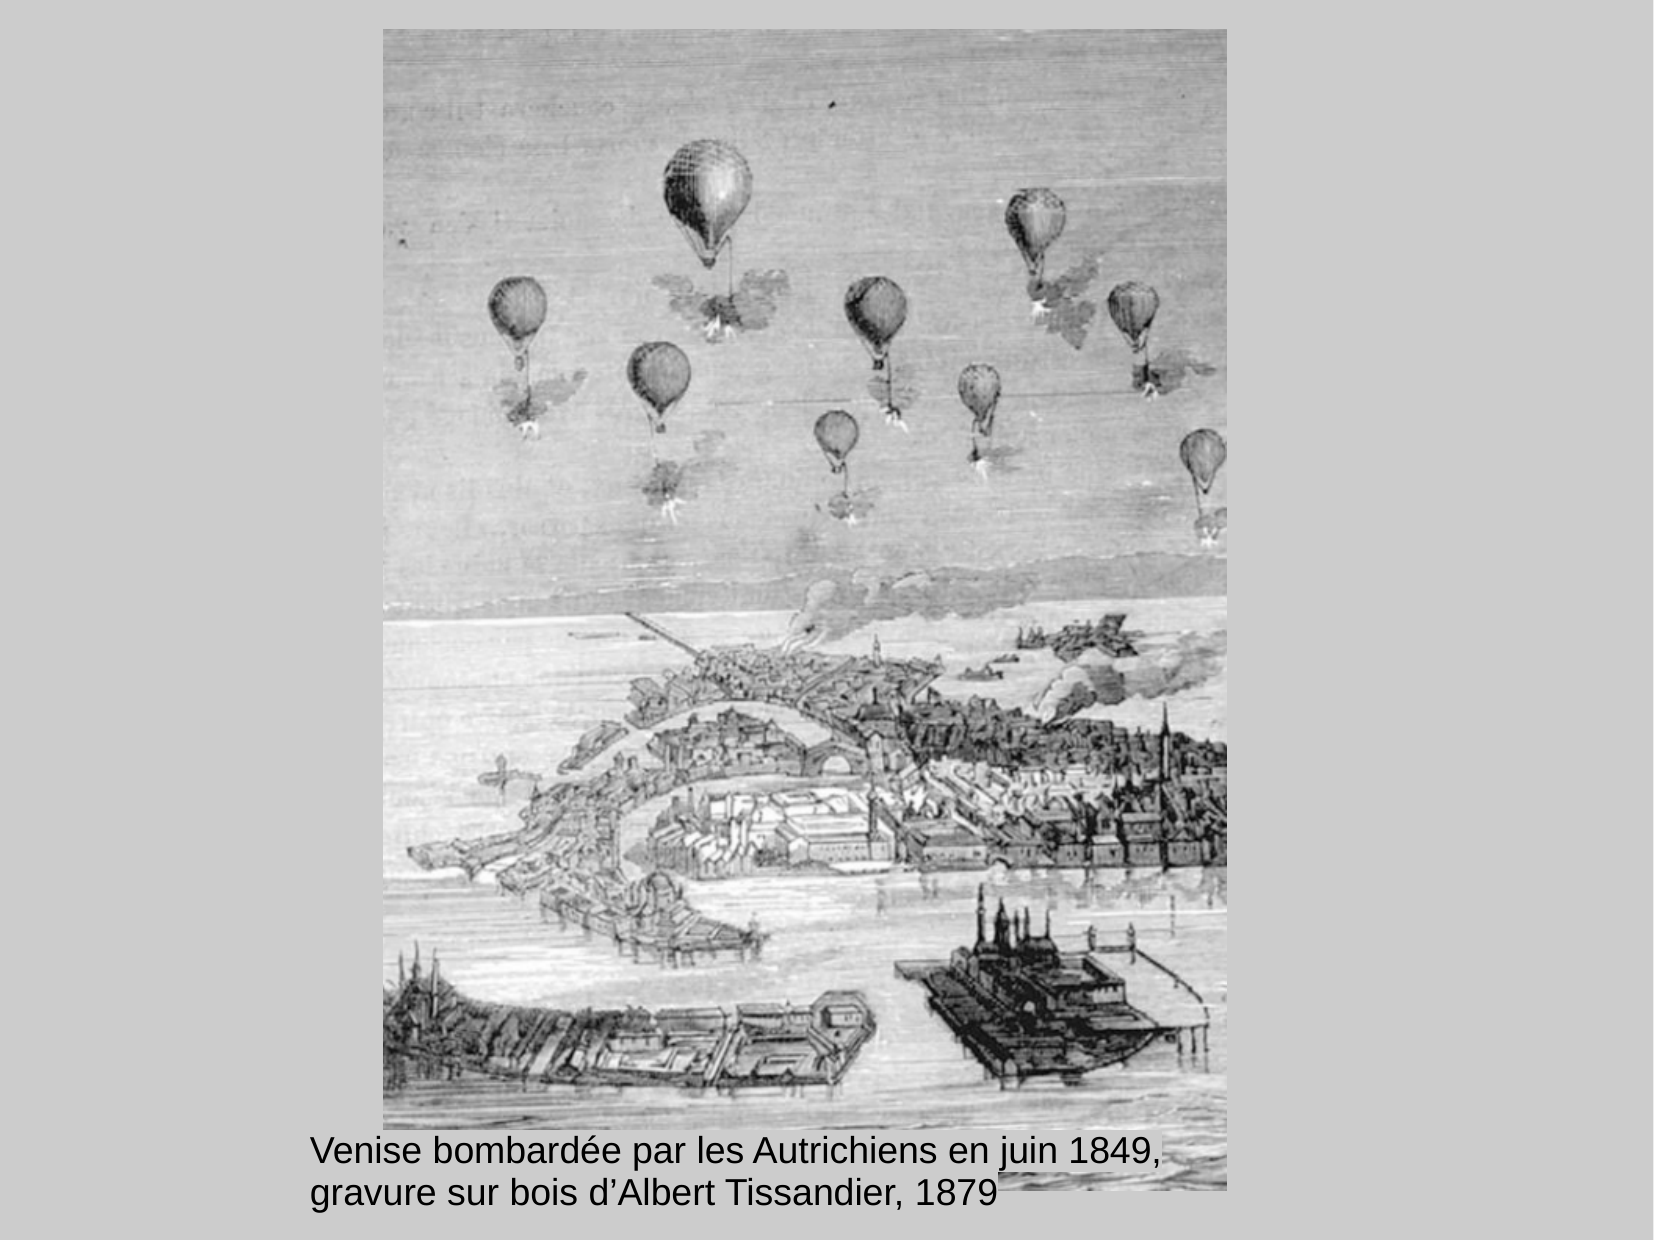

Venise bombardée par les Autrichiens en juin 1849, gravure sur bois d’Albert Tissandier, 1879